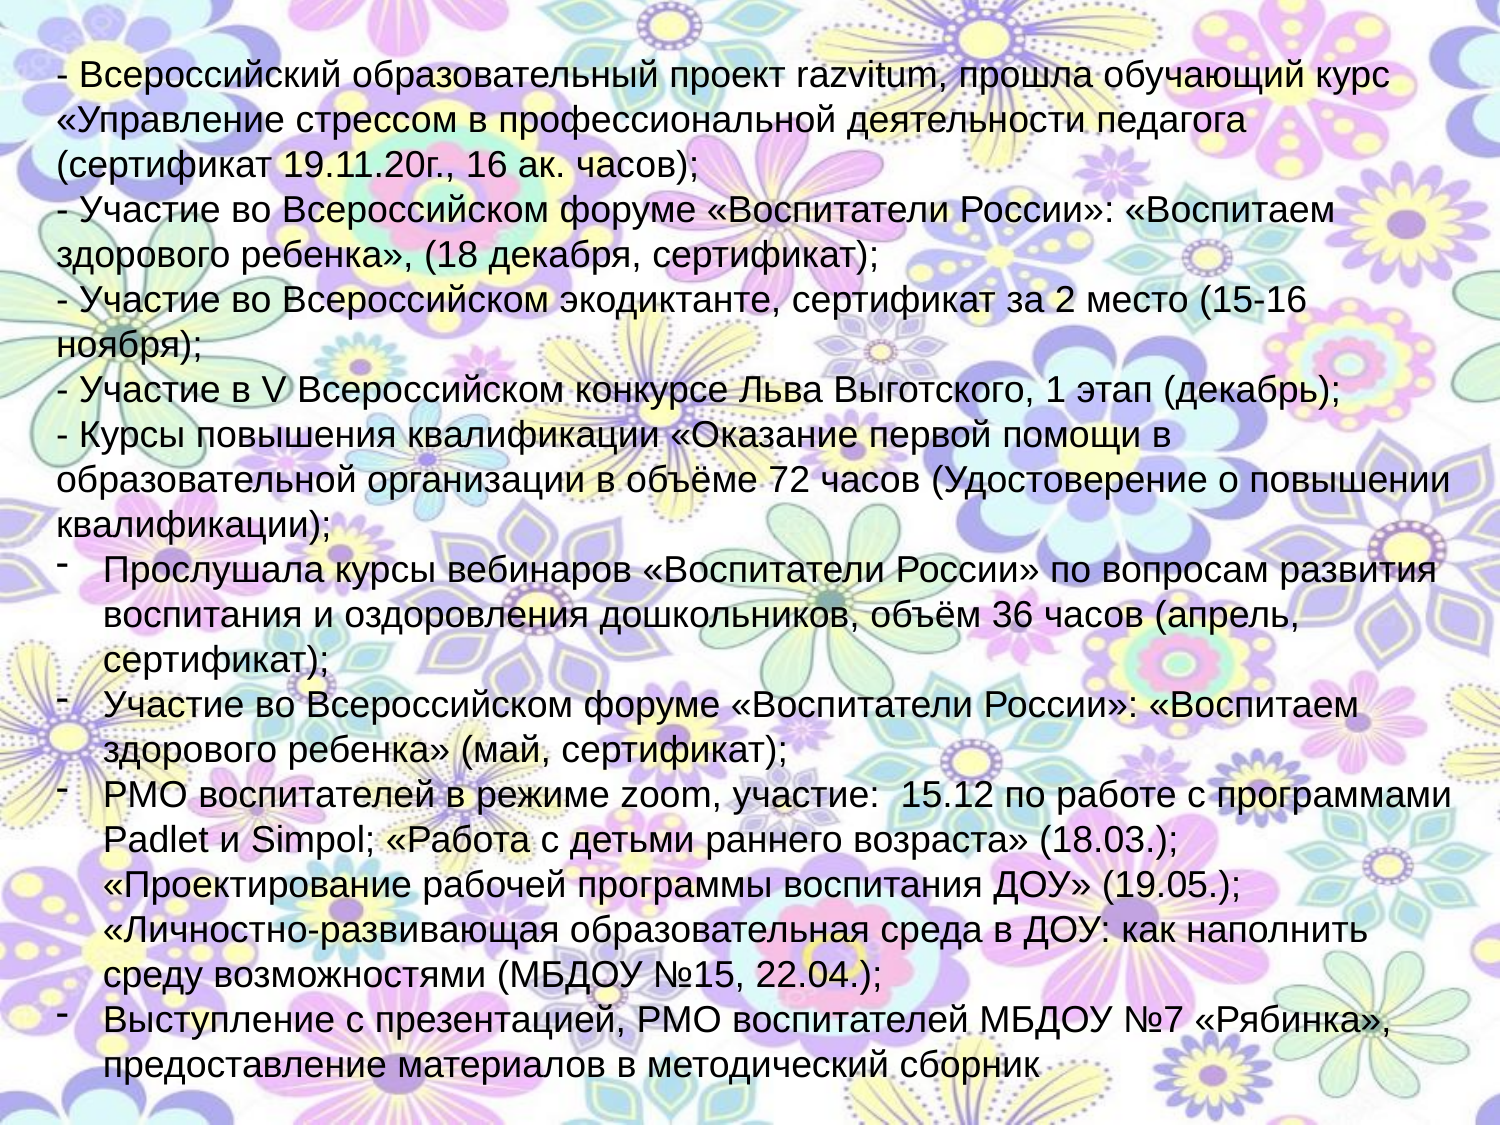

- Всероссийский образовательный проект razvitum, прошла обучающий курс «Управление стрессом в профессиональной деятельности педагога (сертификат 19.11.20г., 16 ак. часов);
- Участие во Всероссийском форуме «Воспитатели России»: «Воспитаем здорового ребенка», (18 декабря, сертификат);
- Участие во Всероссийском экодиктанте, сертификат за 2 место (15-16 ноября);
- Участие в V Всероссийском конкурсе Льва Выготского, 1 этап (декабрь);
- Курсы повышения квалификации «Оказание первой помощи в образовательной организации в объёме 72 часов (Удостоверение о повышении квалификации);
Прослушала курсы вебинаров «Воспитатели России» по вопросам развития воспитания и оздоровления дошкольников, объём 36 часов (апрель, сертификат);
Участие во Всероссийском форуме «Воспитатели России»: «Воспитаем здорового ребенка» (май, сертификат);
РМО воспитателей в режиме zoom, участие: 15.12 по работе с программами Padlet и Simpol; «Работа с детьми раннего возраста» (18.03.); «Проектирование рабочей программы воспитания ДОУ» (19.05.); «Личностно-развивающая образовательная среда в ДОУ: как наполнить среду возможностями (МБДОУ №15, 22.04.);
Выступление с презентацией, РМО воспитателей МБДОУ №7 «Рябинка», предоставление материалов в методический сборник